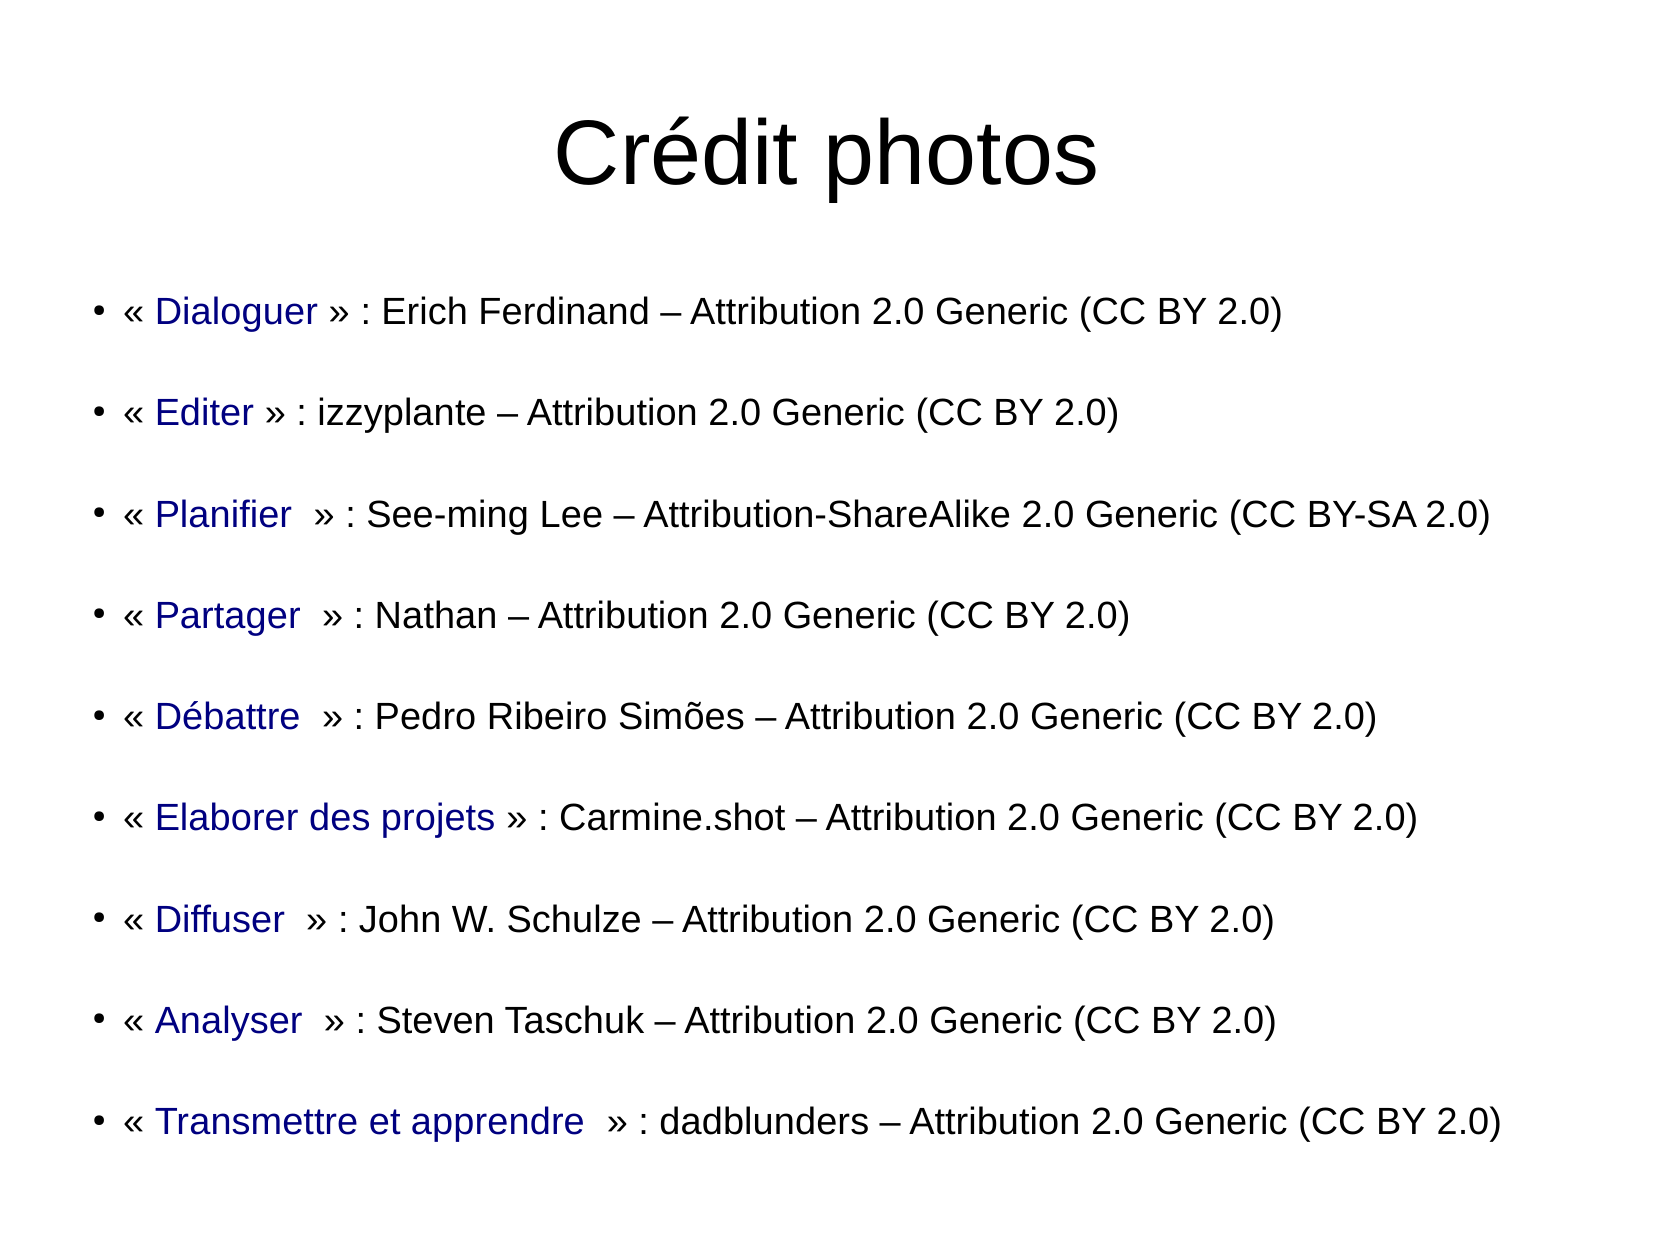

# Crédit photos
« Dialoguer » : Erich Ferdinand – Attribution 2.0 Generic (CC BY 2.0)
« Editer » : izzyplante – Attribution 2.0 Generic (CC BY 2.0)
« Planifier  » : See-ming Lee – Attribution-ShareAlike 2.0 Generic (CC BY-SA 2.0)
« Partager  » : Nathan – Attribution 2.0 Generic (CC BY 2.0)
« Débattre  » : Pedro Ribeiro Simões – Attribution 2.0 Generic (CC BY 2.0)
« Elaborer des projets » : Carmine.shot – Attribution 2.0 Generic (CC BY 2.0)
« Diffuser  » : John W. Schulze – Attribution 2.0 Generic (CC BY 2.0)
« Analyser  » : Steven Taschuk – Attribution 2.0 Generic (CC BY 2.0)
« Transmettre et apprendre  » : dadblunders – Attribution 2.0 Generic (CC BY 2.0)